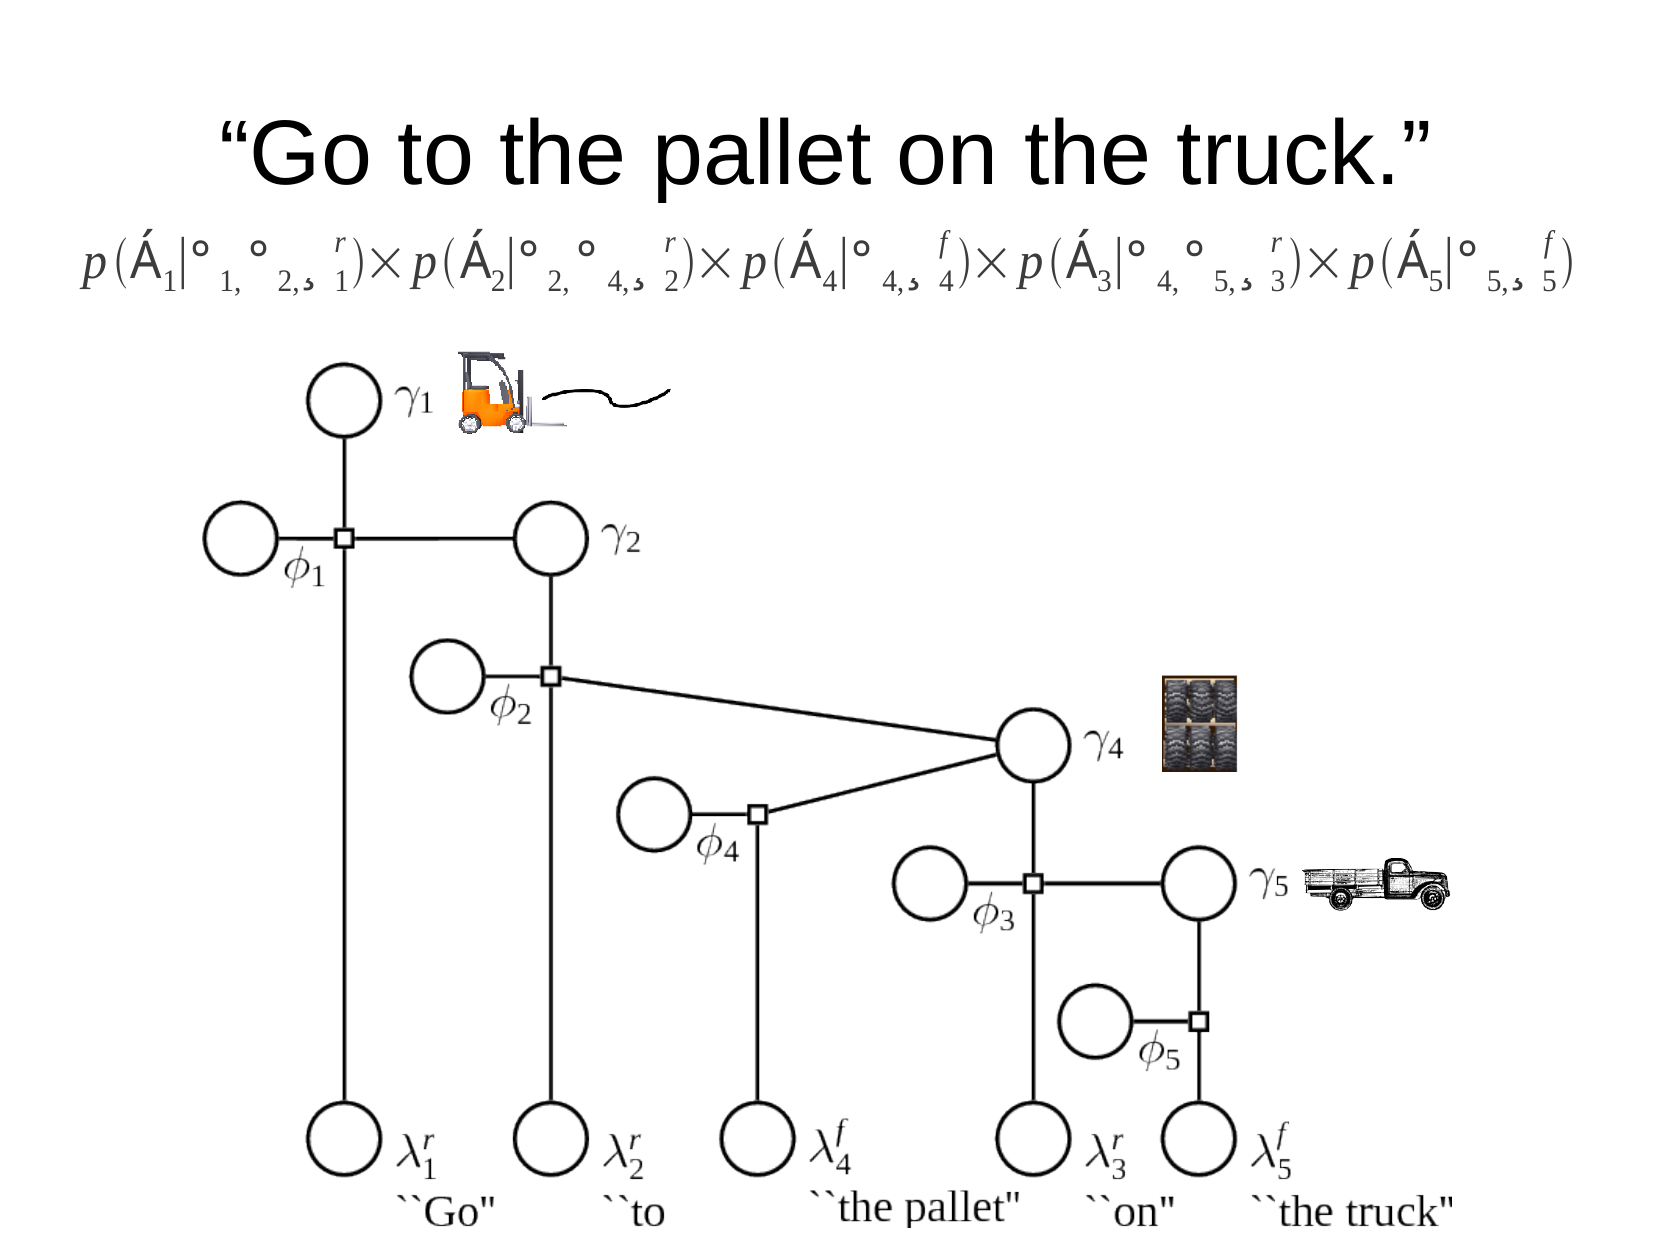

# “Go to the pallet on the truck.”